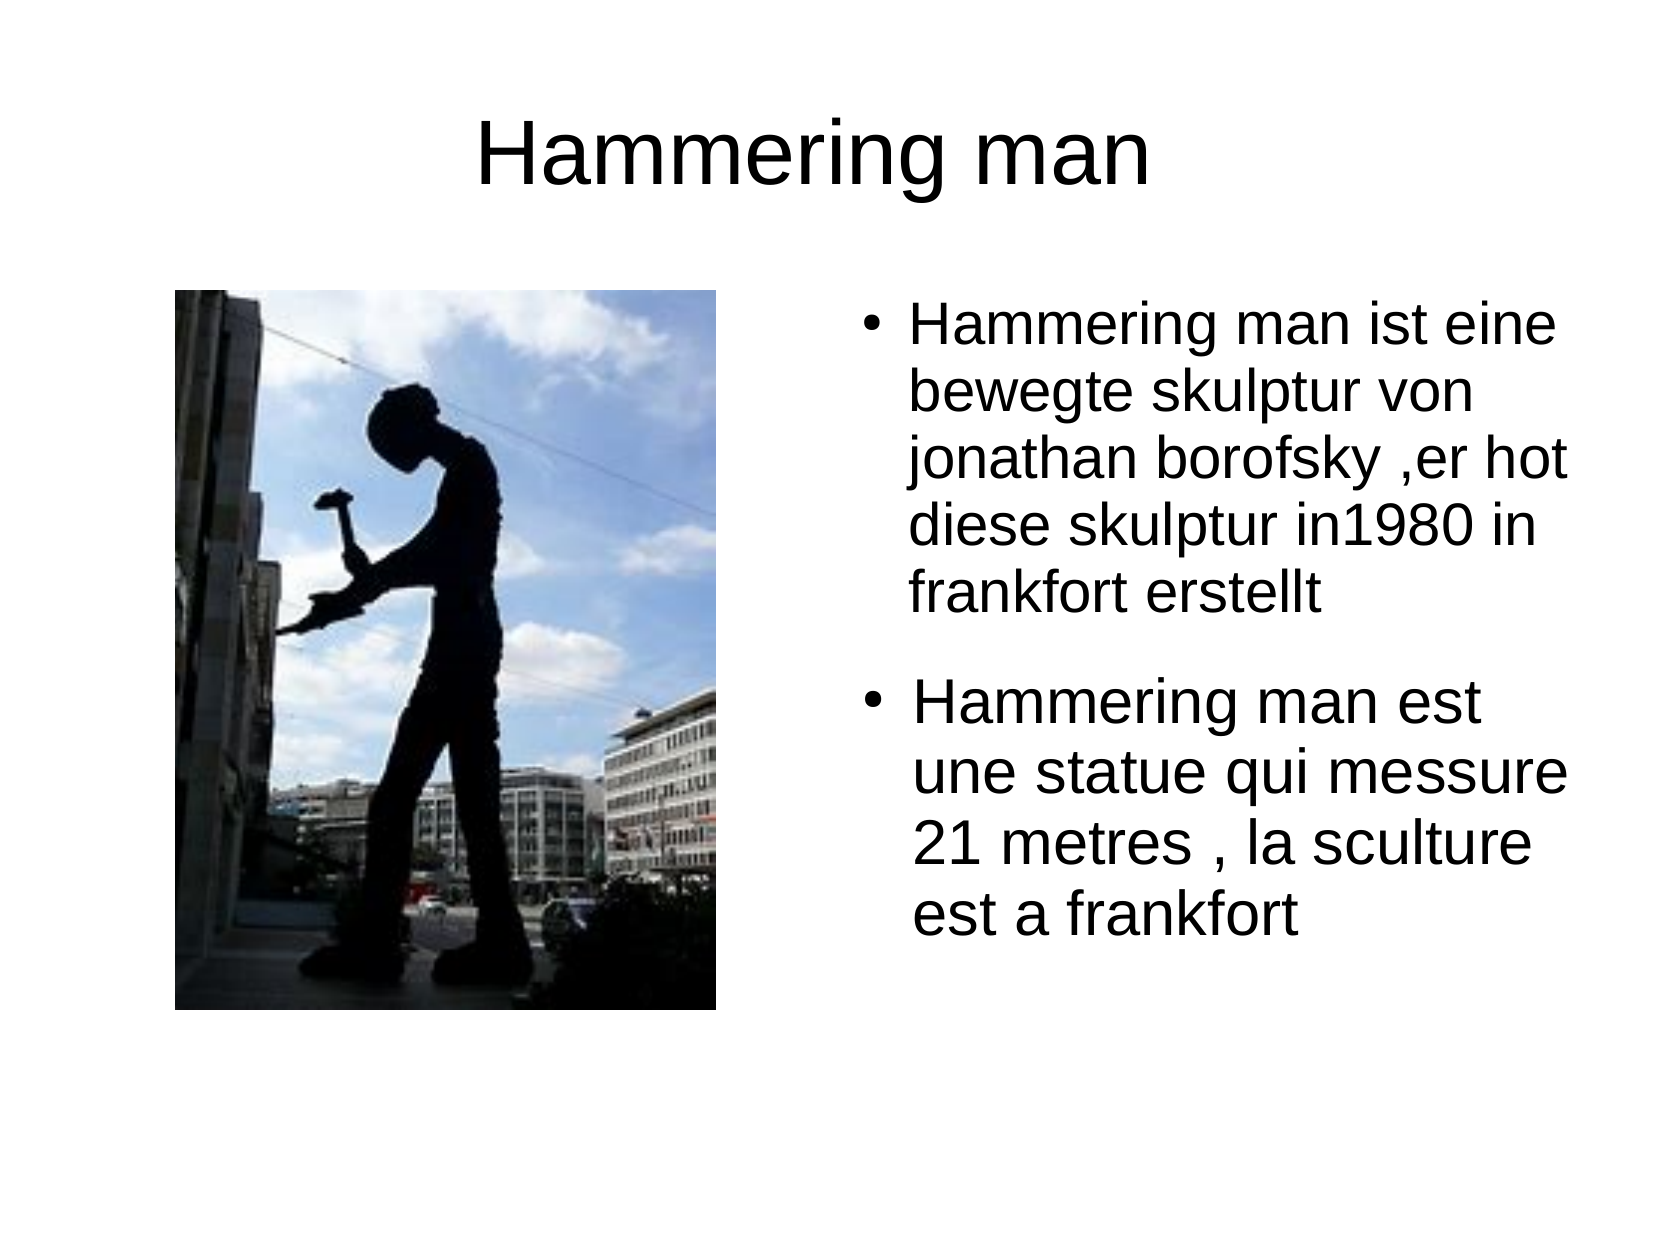

# Hammering man
Hammering man ist eine bewegte skulptur von jonathan borofsky ,er hot diese skulptur in1980 in frankfort erstellt
Hammering man est une statue qui messure 21 metres , la sculture est a frankfort